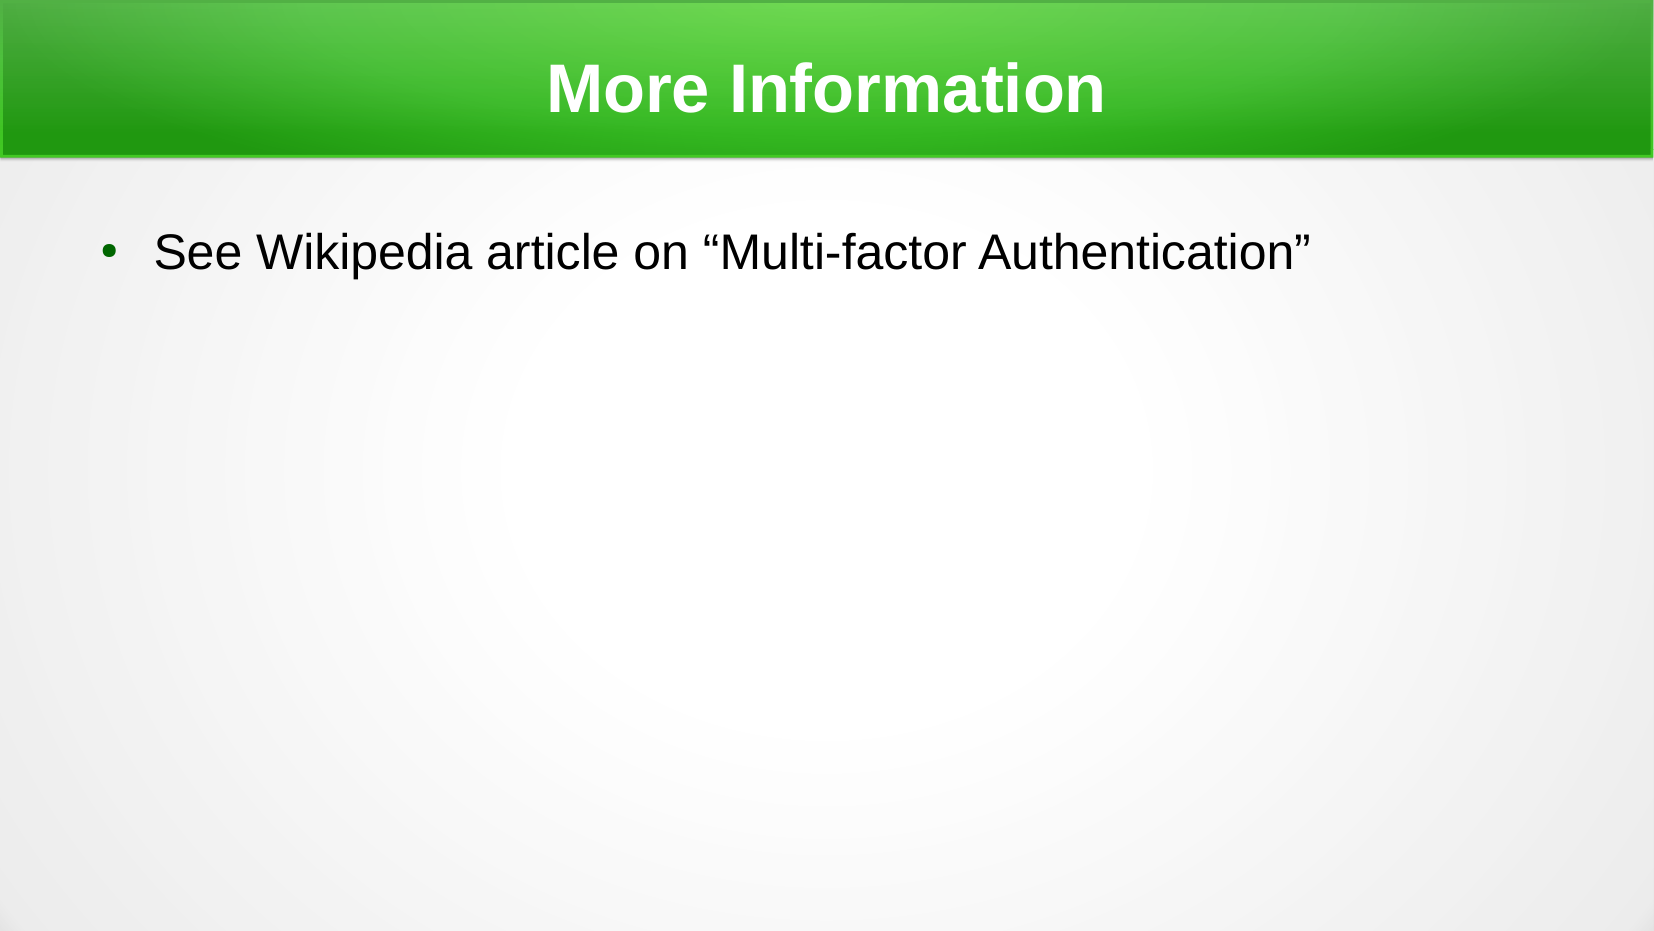

# More Information
See Wikipedia article on “Multi-factor Authentication”